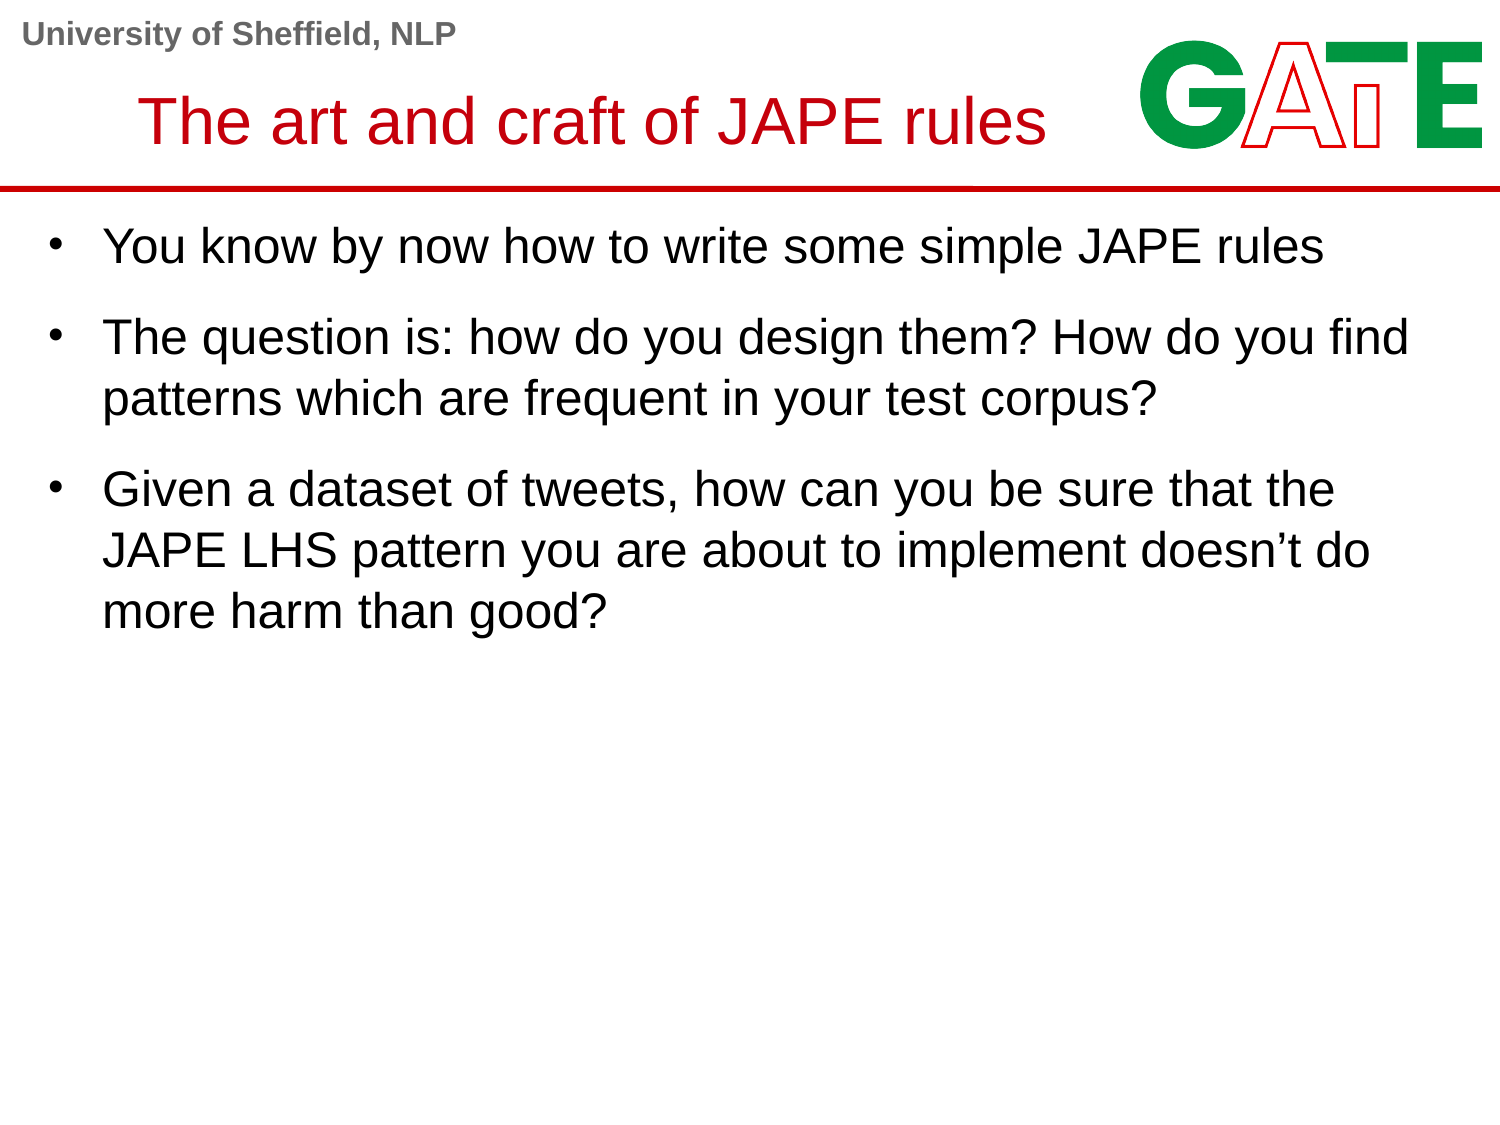

The art and craft of JAPE rules
You know by now how to write some simple JAPE rules
The question is: how do you design them? How do you find patterns which are frequent in your test corpus?
Given a dataset of tweets, how can you be sure that the JAPE LHS pattern you are about to implement doesn’t do more harm than good?